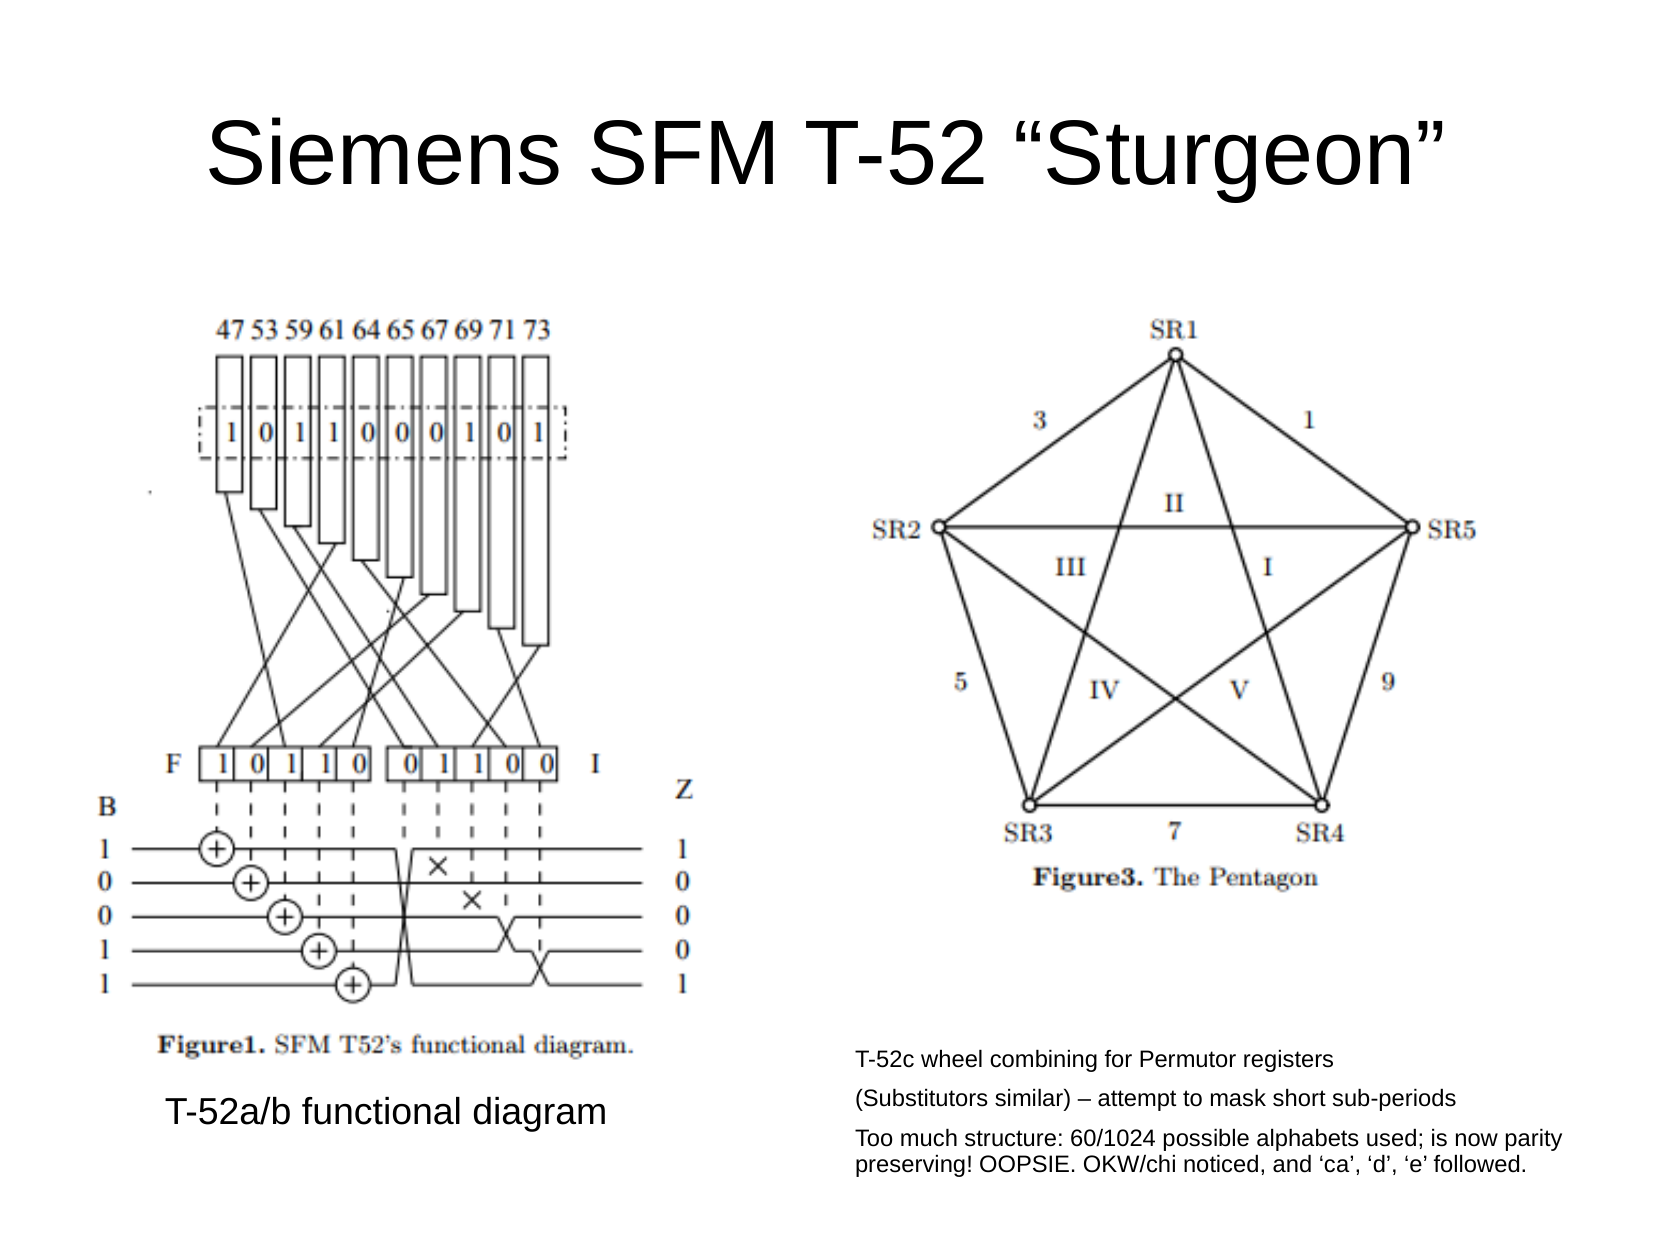

# Siemens SFM T-52 “Sturgeon”
T-52c wheel combining for Permutor registers
(Substitutors similar) – attempt to mask short sub-periods
Too much structure: 60/1024 possible alphabets used; is now parity preserving! OOPSIE. OKW/chi noticed, and ‘ca’, ‘d’, ‘e’ followed.
T-52a/b functional diagram